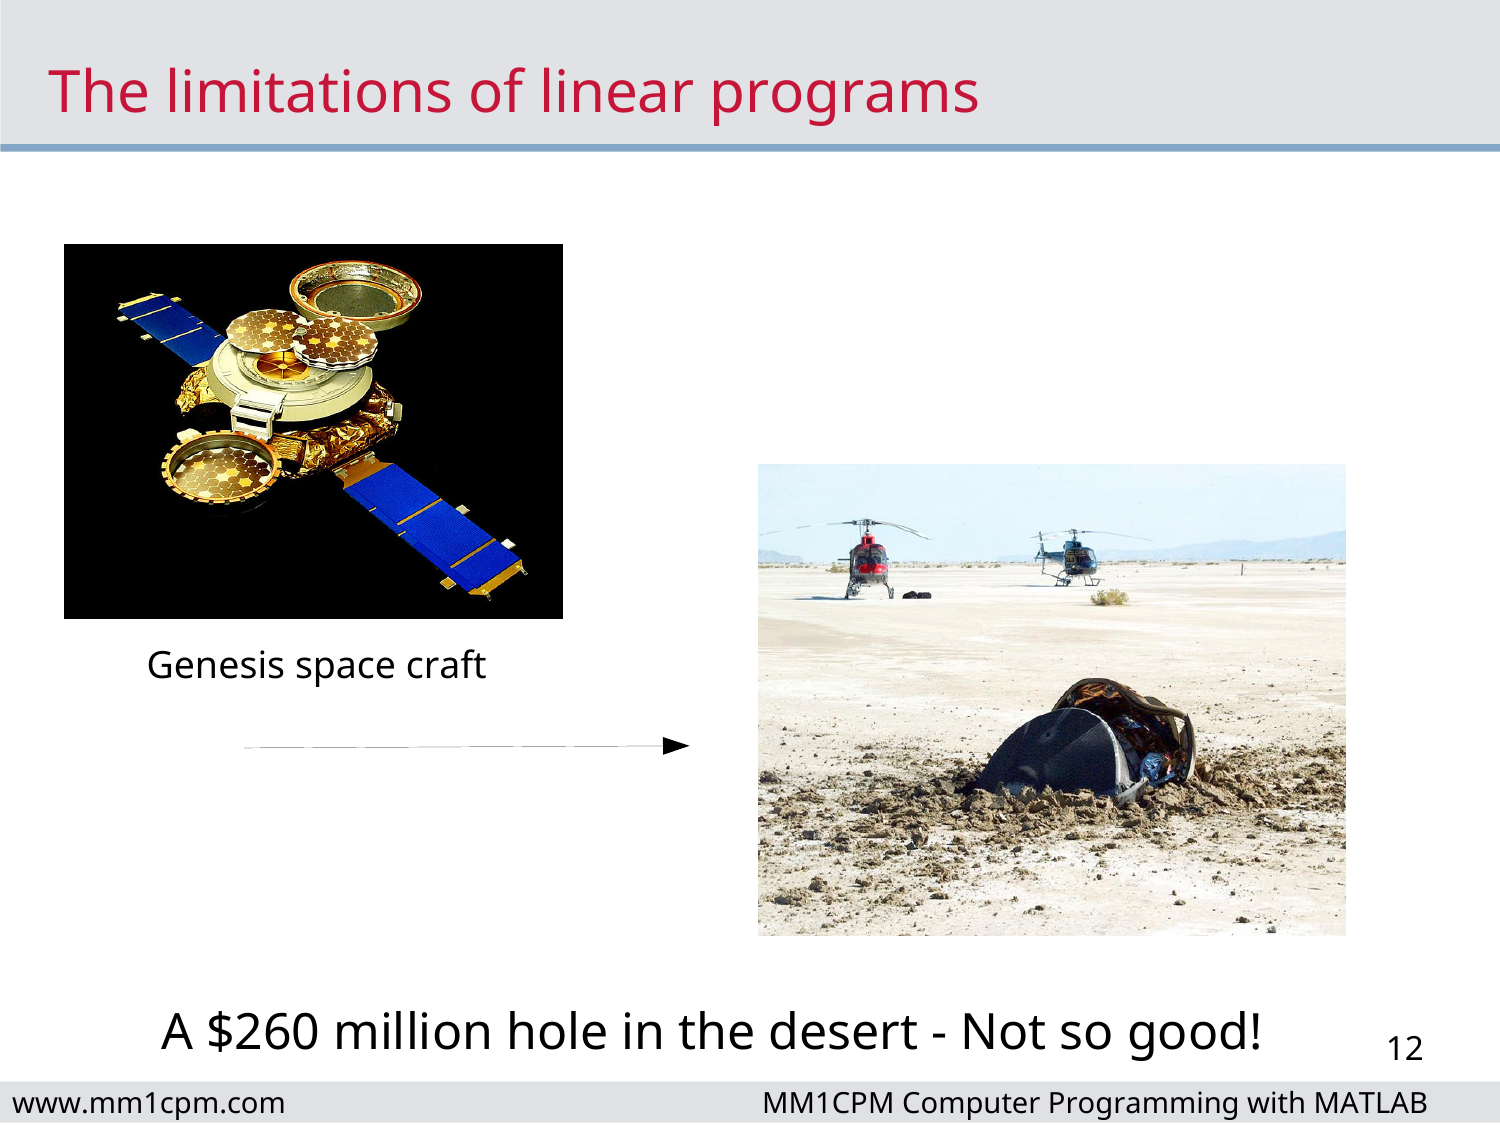

# The limitations of linear programs
Genesis space craft
A $260 million hole in the desert - Not so good!